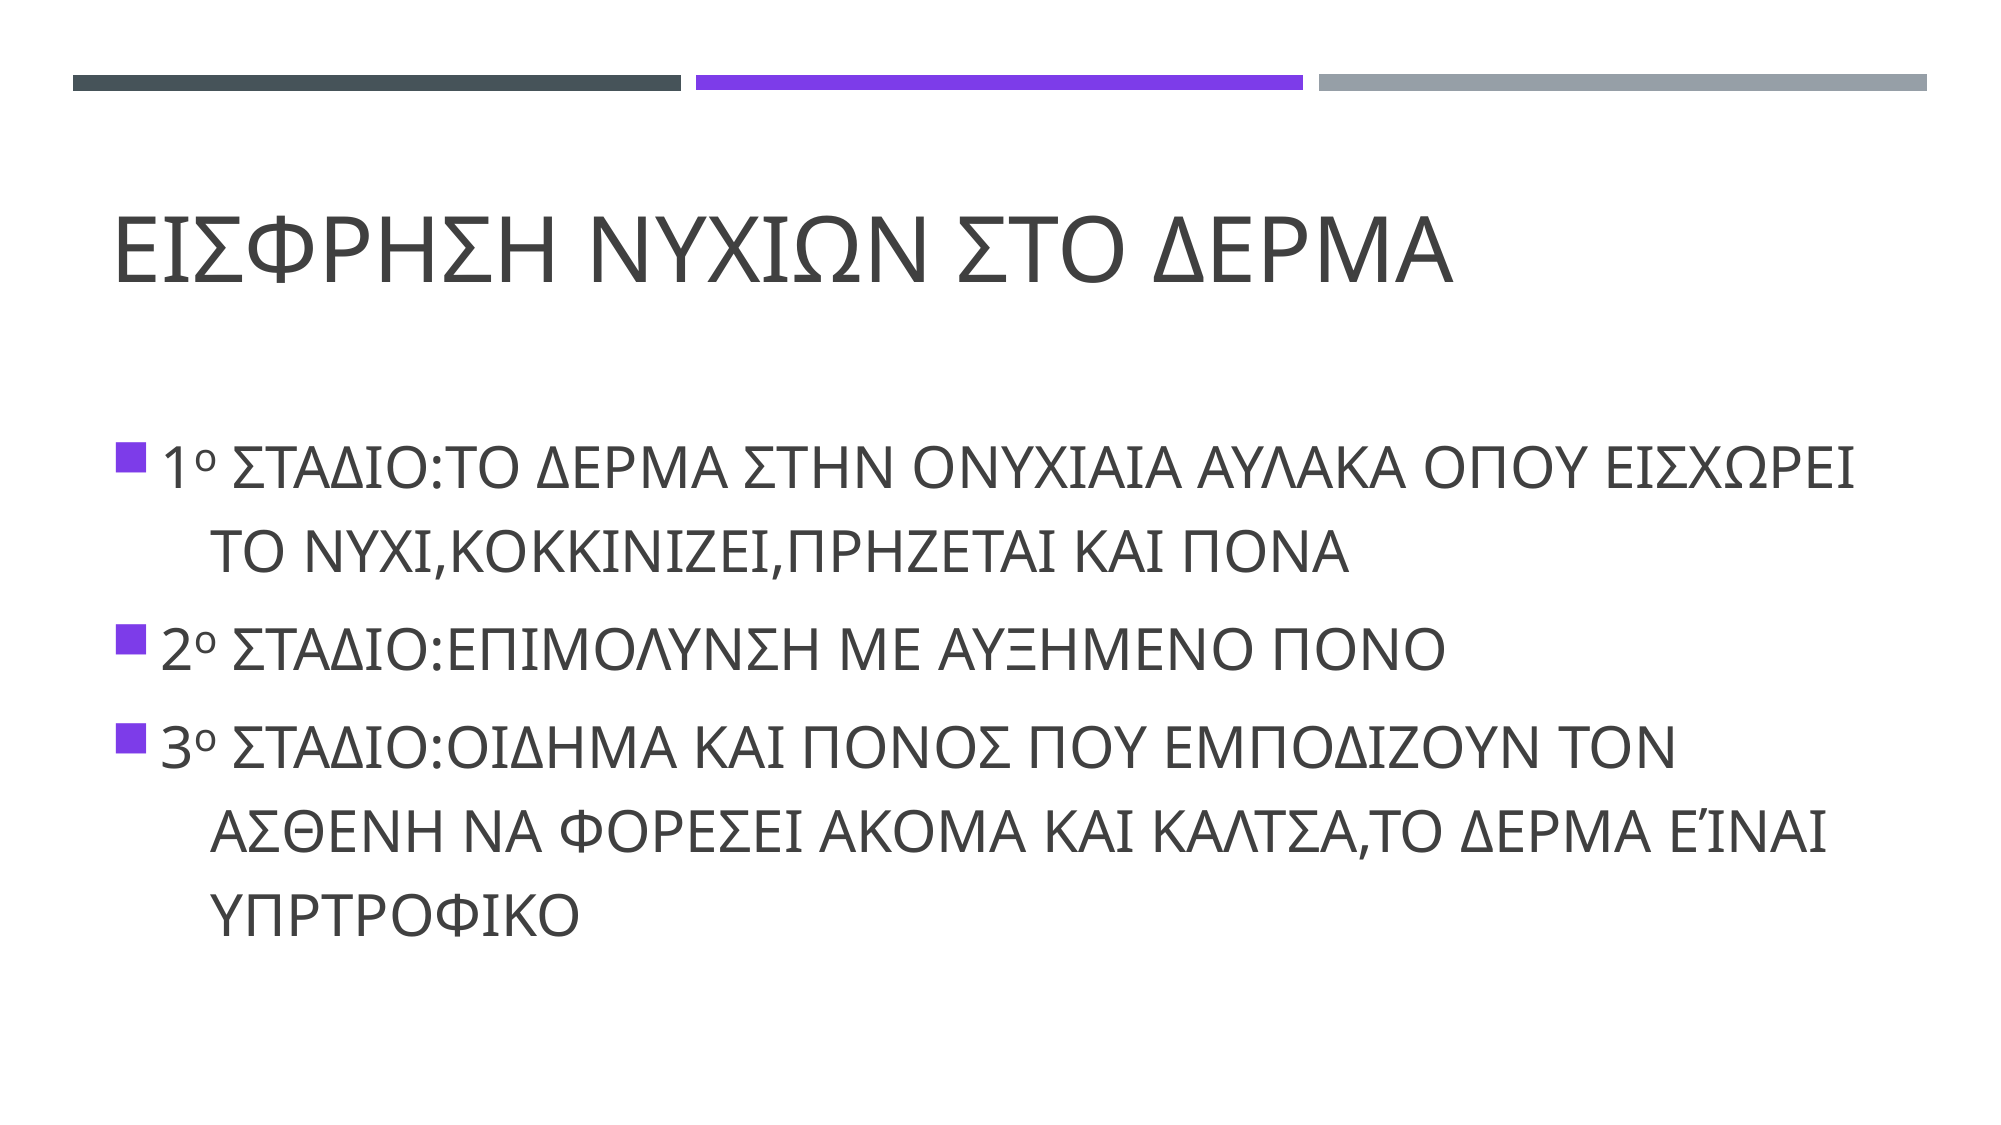

# ΕΙΣΦΡΗΣΗ ΝΥΧΙΩΝ ΣΤΟ ΔΕΡΜΑ
1ο ΣΤΑΔΙΟ:ΤΟ ΔΕΡΜΑ ΣΤΗΝ ΟΝΥΧΙΑΙΑ ΑΥΛΑΚΑ ΟΠΟΥ ΕΙΣΧΩΡΕΙ ΤΟ ΝΥΧΙ,ΚΟΚΚΙΝΙΖΕΙ,ΠΡΗΖΕΤΑΙ ΚΑΙ ΠΟΝΑ
2ο ΣΤΑΔΙΟ:ΕΠΙΜΟΛΥΝΣΗ ΜΕ ΑΥΞΗΜΕΝΟ ΠΟΝΟ
3ο ΣΤΑΔΙΟ:ΟΙΔΗΜΑ ΚΑΙ ΠΟΝΟΣ ΠΟΥ ΕΜΠΟΔΙΖΟΥΝ ΤΟΝ ΑΣΘΕΝΗ ΝΑ ΦΟΡΕΣΕΙ ΑΚΟΜΑ ΚΑΙ ΚΑΛΤΣΑ,ΤΟ ΔΕΡΜΑ ΕΊΝΑΙ ΥΠΡΤΡΟΦΙΚΟ